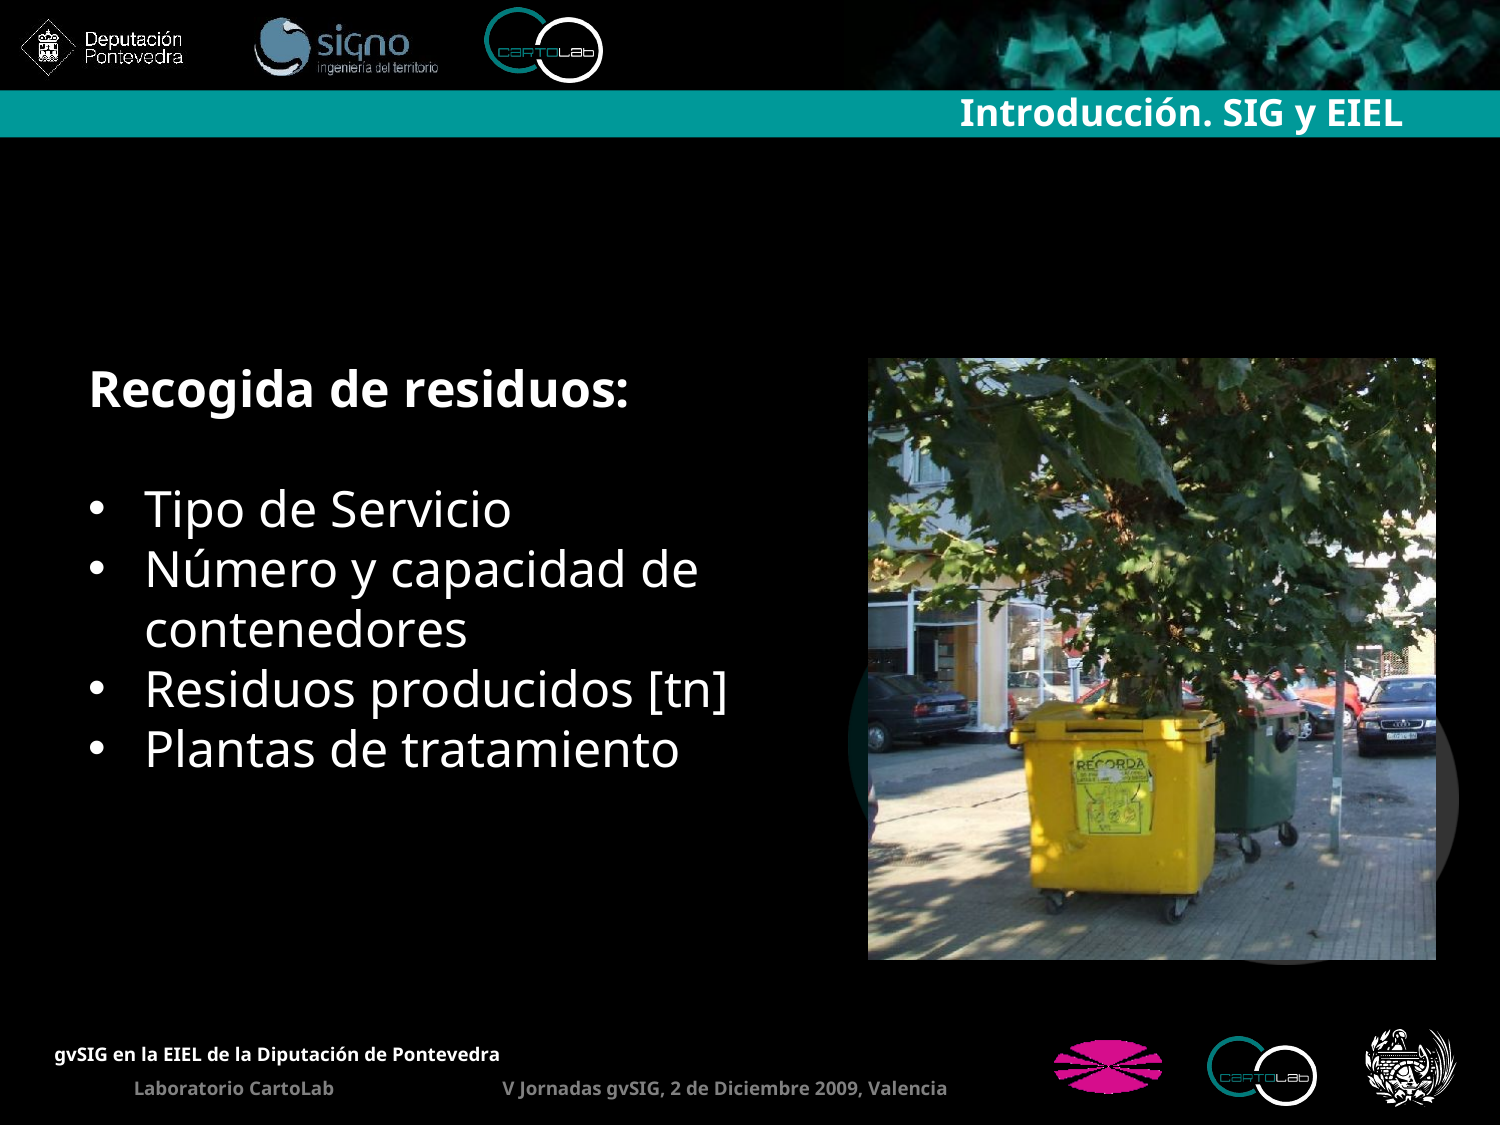

Introducción. SIG y EIEL
Recogida de residuos:
Tipo de Servicio
Número y capacidad de contenedores
Residuos producidos [tn]
Plantas de tratamiento